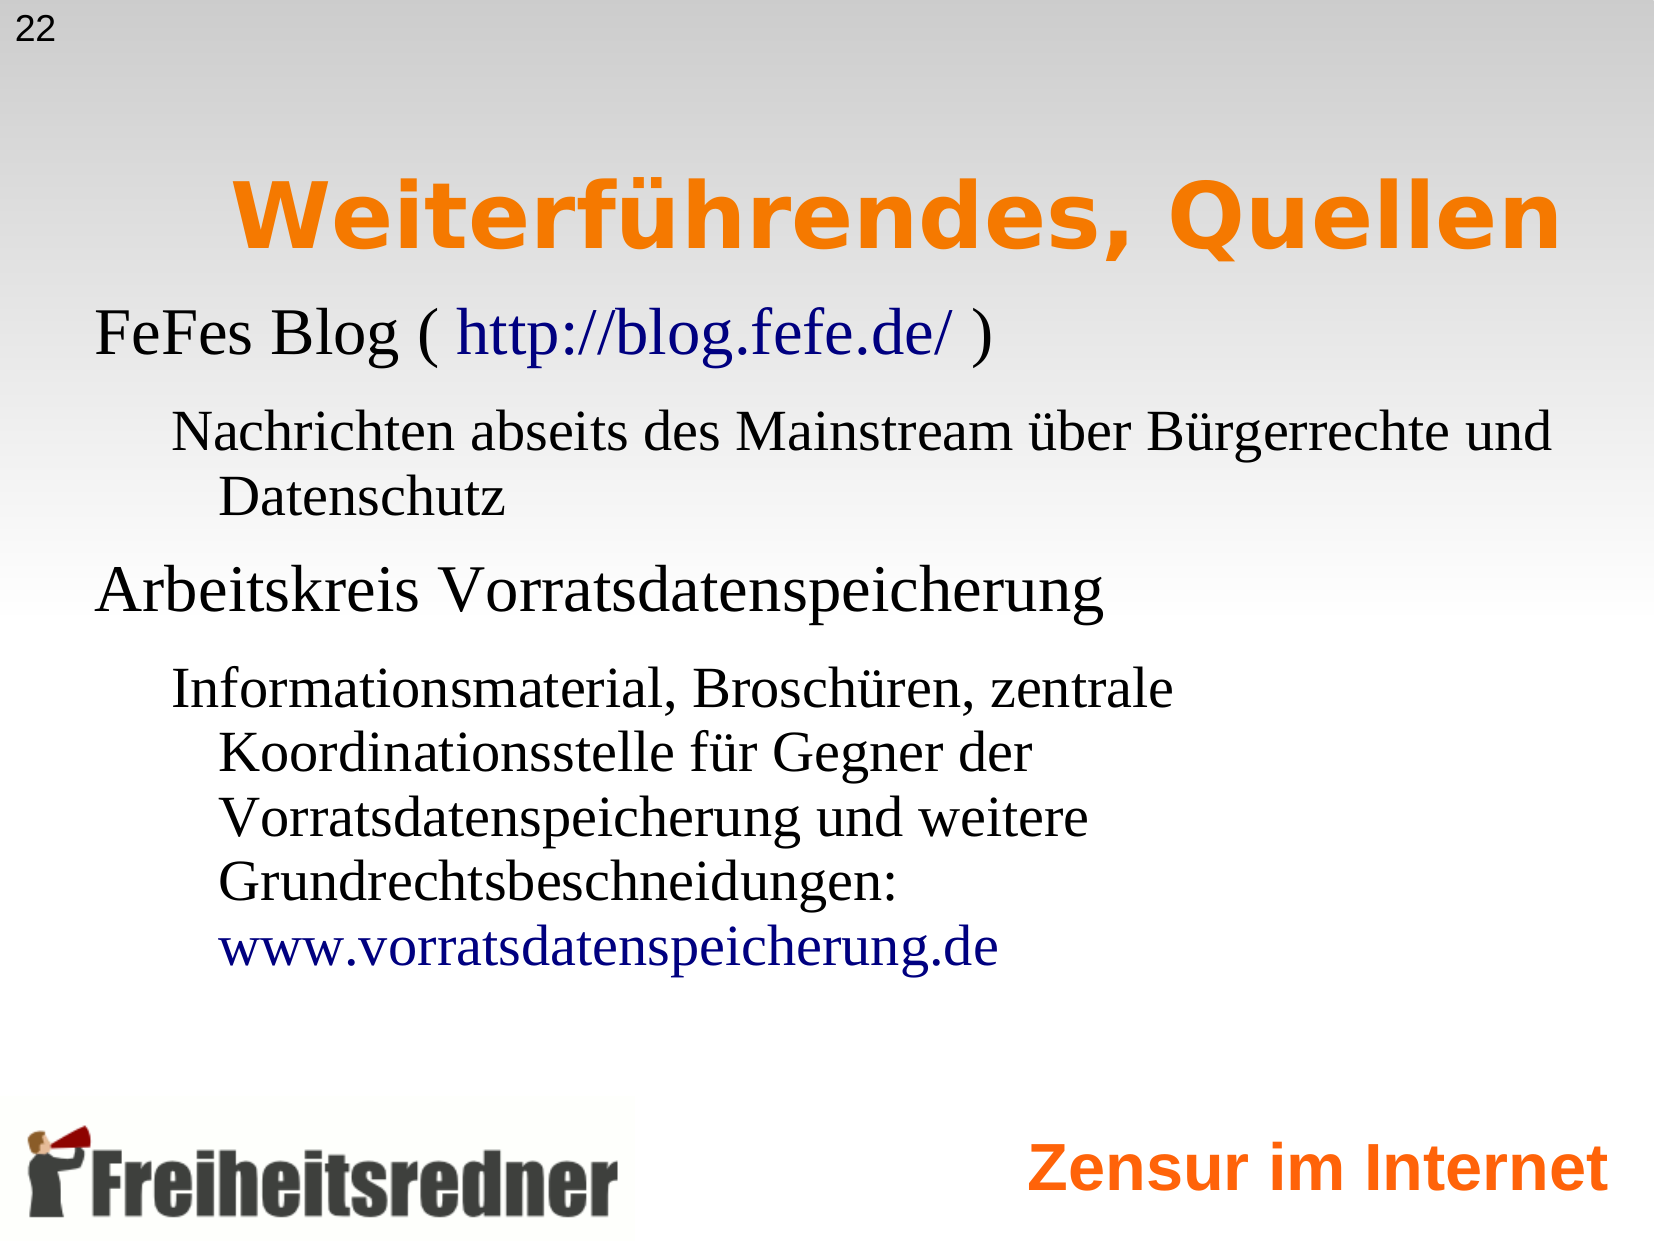

# Weiterführendes, Quellen
FeFes Blog ( http://blog.fefe.de/ )
Nachrichten abseits des Mainstream über Bürgerrechte und Datenschutz
Arbeitskreis Vorratsdatenspeicherung
Informationsmaterial, Broschüren, zentrale Koordinationsstelle für Gegner der Vorratsdatenspeicherung und weitere Grundrechtsbeschneidungen:
www.vorratsdatenspeicherung.de